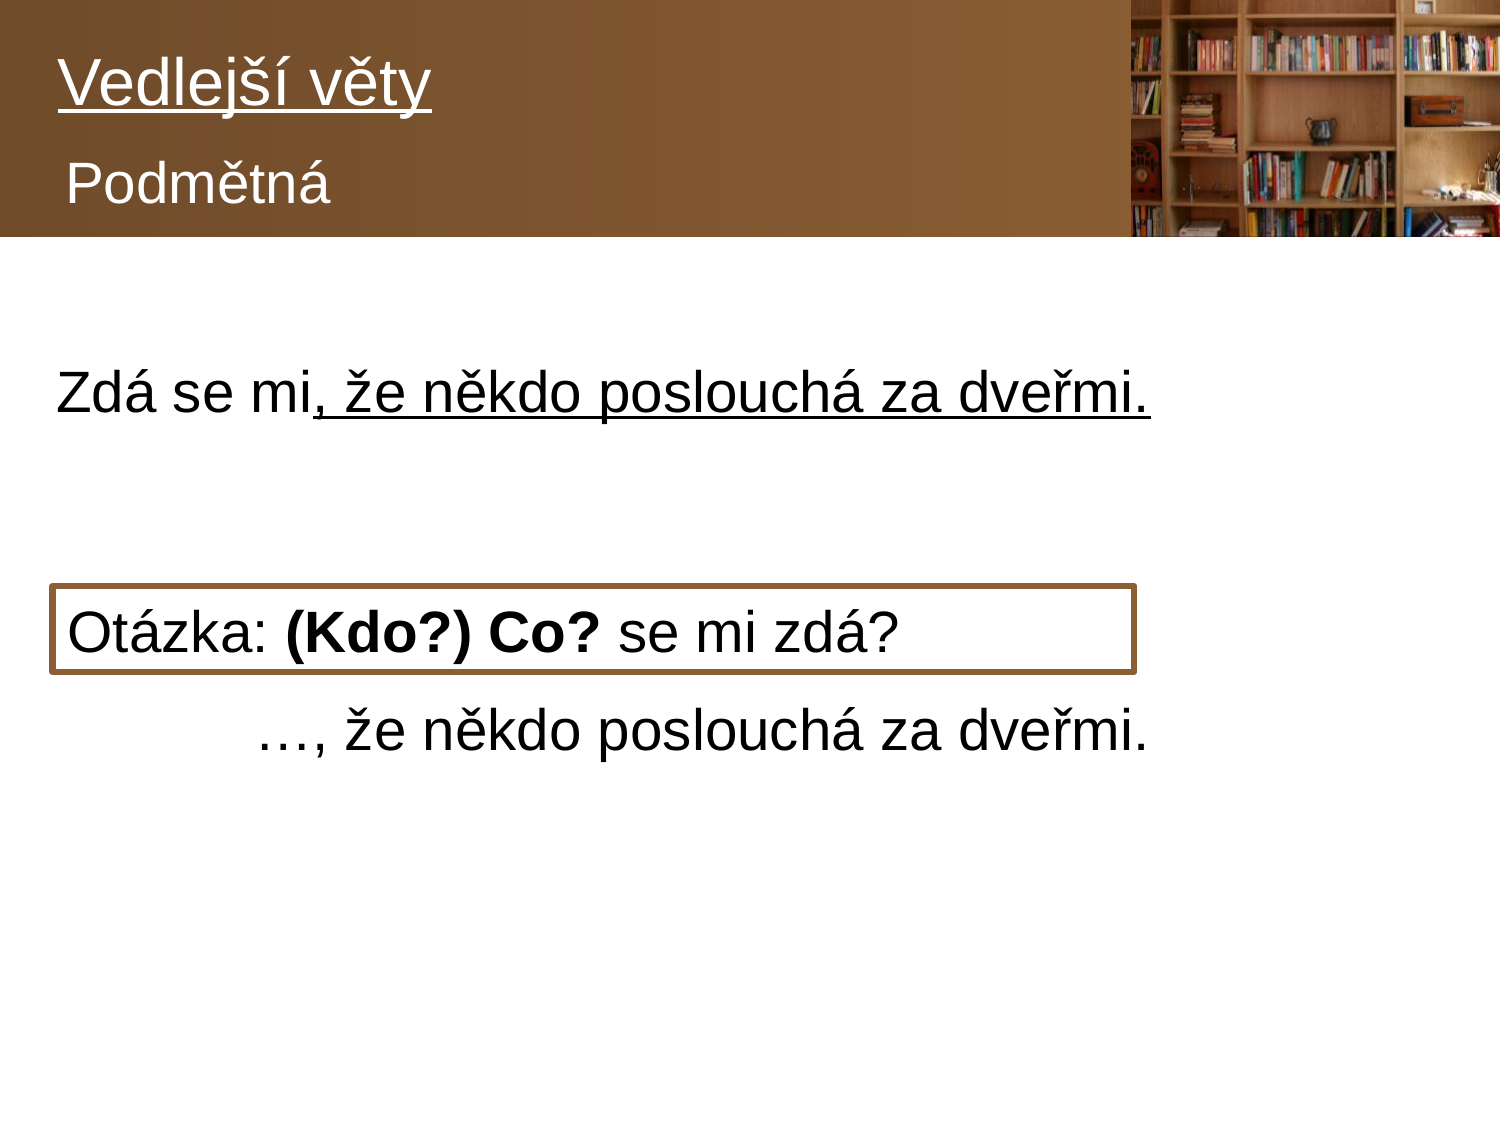

# Vedlejší věty
Podmětná
Zdá se mi, že někdo poslouchá za dveřmi.
…, že někdo poslouchá za dveřmi.
Otázka: (Kdo?) Co? se mi zdá?